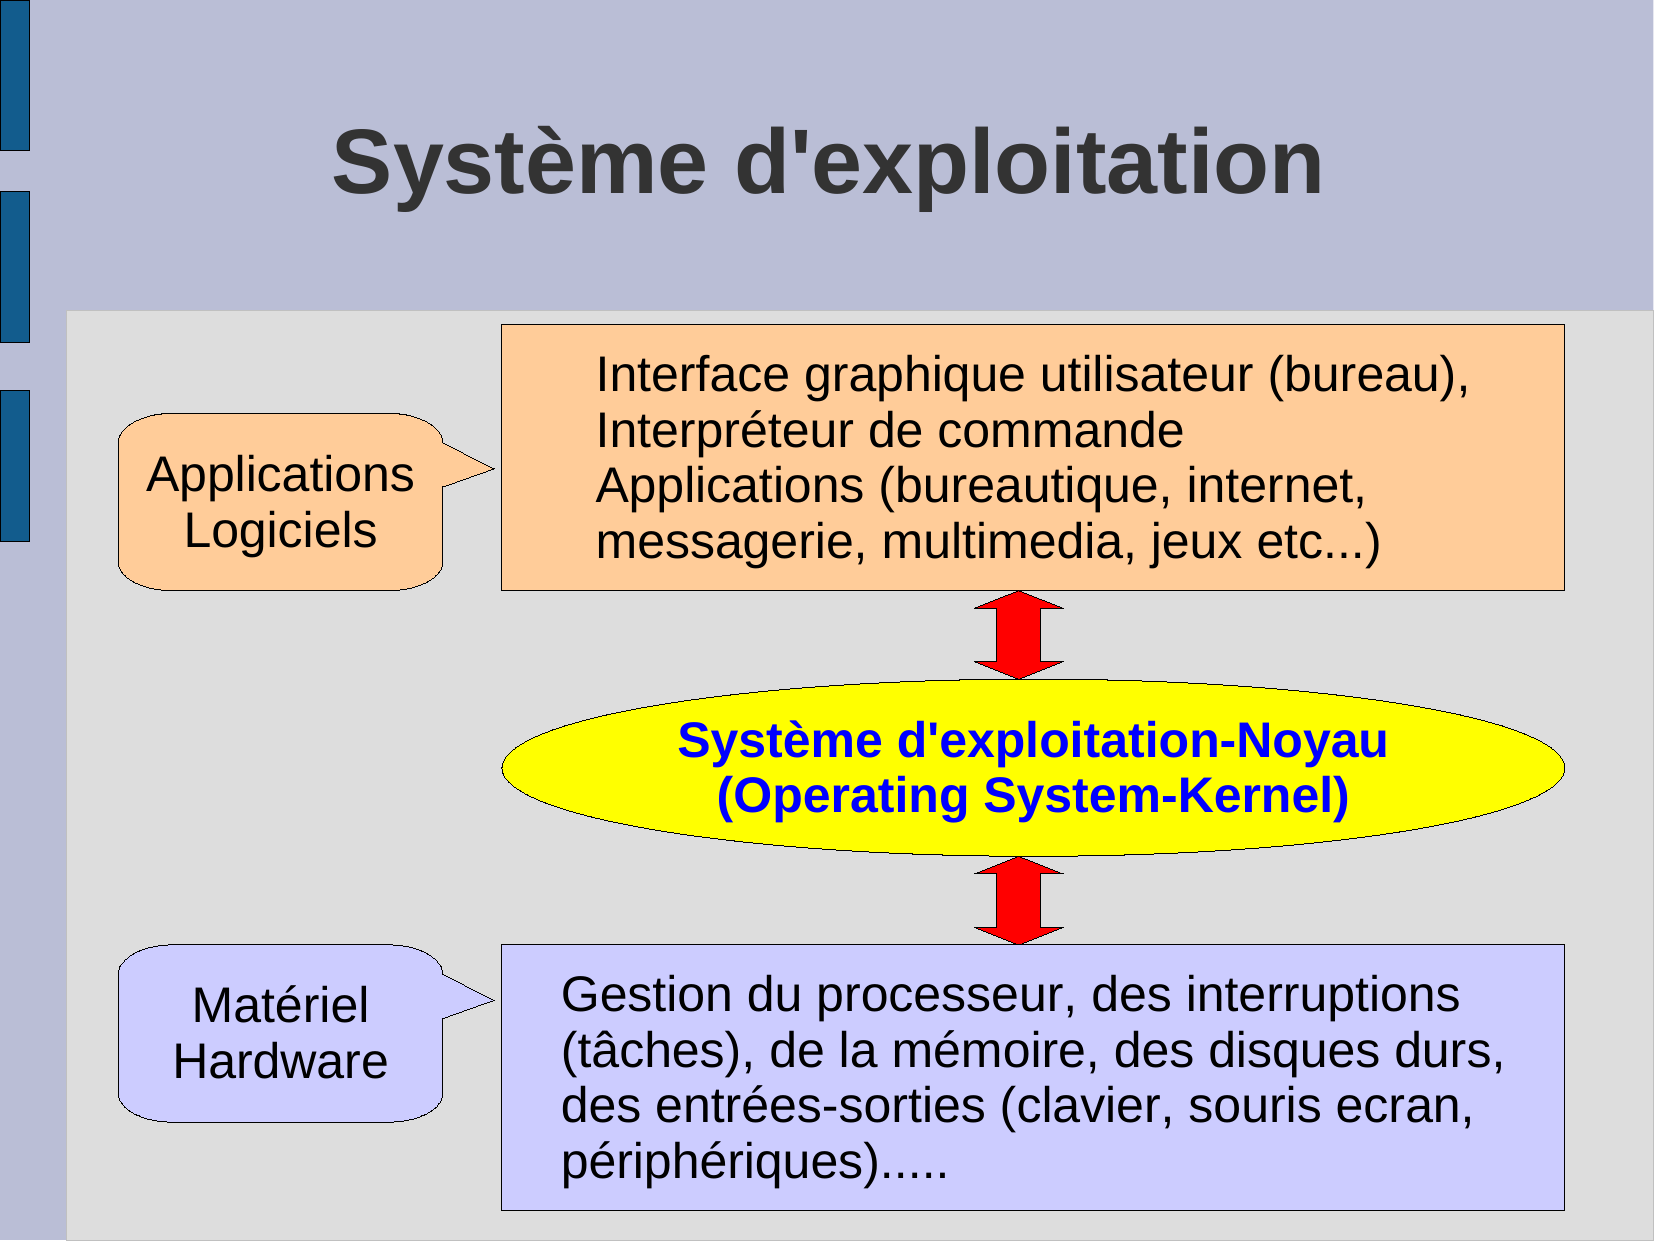

# Système d'exploitation
Interface graphique utilisateur (bureau),
Interpréteur de commande
Applications (bureautique, internet,
messagerie, multimedia, jeux etc...)
Applications
Logiciels
Système d'exploitation-Noyau
(Operating System-Kernel)
Matériel
Hardware
Gestion du processeur, des interruptions
(tâches), de la mémoire, des disques durs,
des entrées-sorties (clavier, souris ecran,
périphériques).....